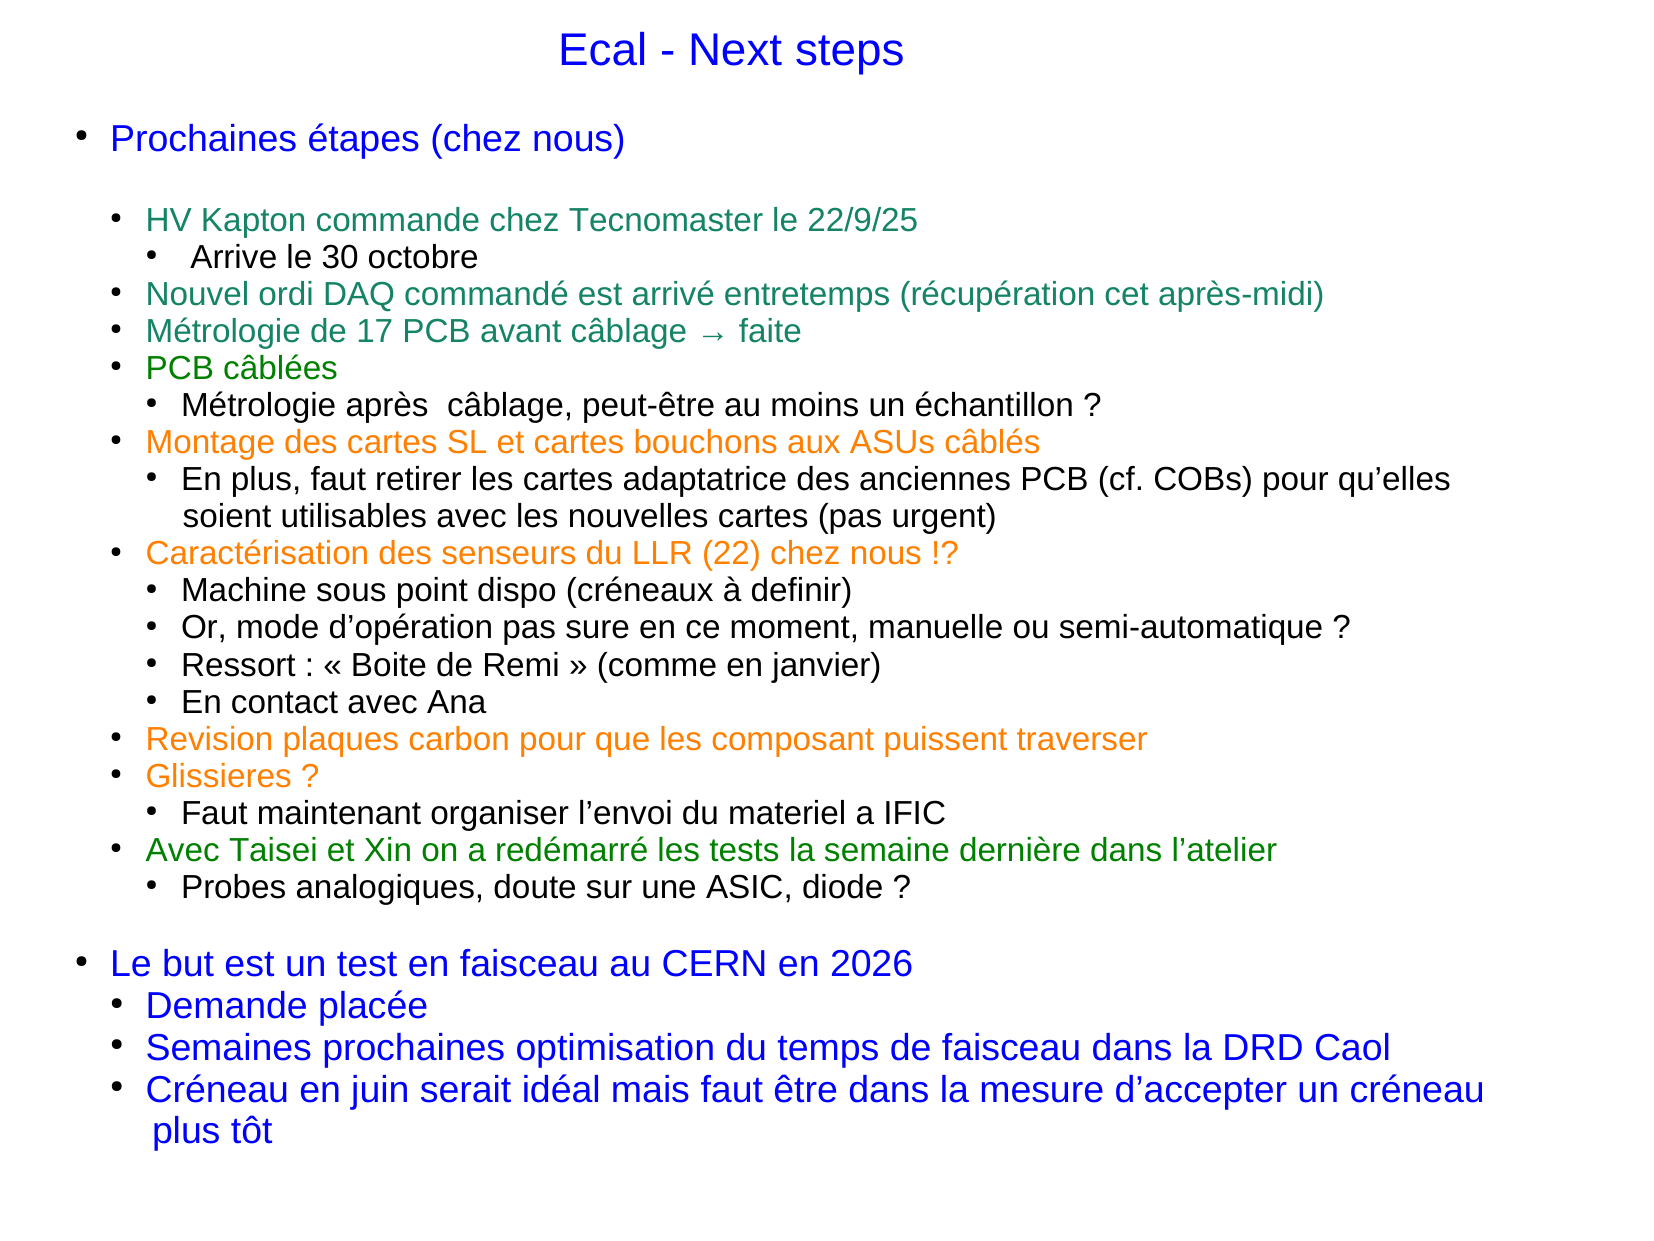

Ecal - Next steps
Prochaines étapes (chez nous)
HV Kapton commande chez Tecnomaster le 22/9/25
 Arrive le 30 octobre
Nouvel ordi DAQ commandé est arrivé entretemps (récupération cet après-midi)
Métrologie de 17 PCB avant câblage → faite
PCB câblées
Métrologie après câblage, peut-être au moins un échantillon ?
Montage des cartes SL et cartes bouchons aux ASUs câblés
En plus, faut retirer les cartes adaptatrice des anciennes PCB (cf. COBs) pour qu’elles
 soient utilisables avec les nouvelles cartes (pas urgent)
Caractérisation des senseurs du LLR (22) chez nous !?
Machine sous point dispo (créneaux à definir)
Or, mode d’opération pas sure en ce moment, manuelle ou semi-automatique ?
Ressort : « Boite de Remi » (comme en janvier)
En contact avec Ana
Revision plaques carbon pour que les composant puissent traverser
Glissieres ?
Faut maintenant organiser l’envoi du materiel a IFIC
Avec Taisei et Xin on a redémarré les tests la semaine dernière dans l’atelier
Probes analogiques, doute sur une ASIC, diode ?
Le but est un test en faisceau au CERN en 2026
Demande placée
Semaines prochaines optimisation du temps de faisceau dans la DRD Caol
Créneau en juin serait idéal mais faut être dans la mesure d’accepter un créneau
 plus tôt